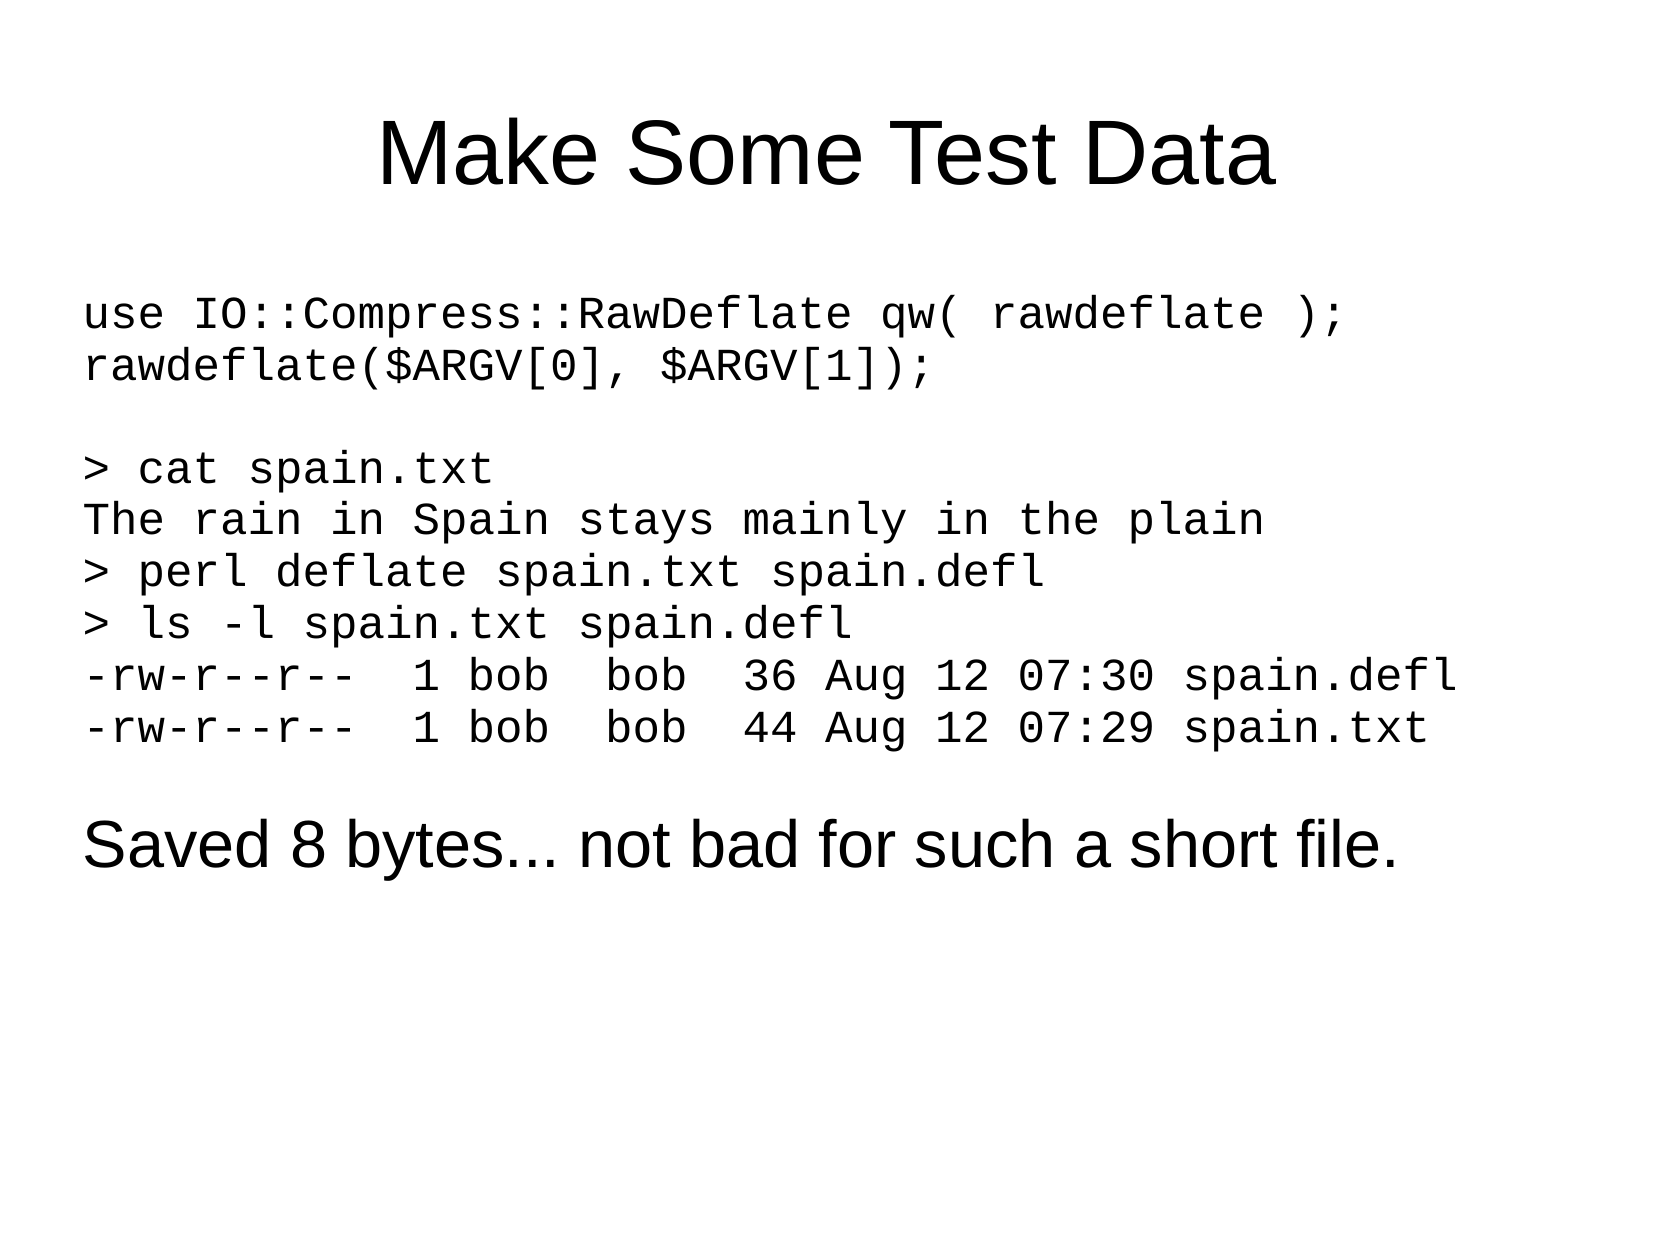

# Make Some Test Data
use IO::Compress::RawDeflate qw( rawdeflate );
rawdeflate($ARGV[0], $ARGV[1]);
> cat spain.txt
The rain in Spain stays mainly in the plain
> perl deflate spain.txt spain.defl
> ls -l spain.txt spain.defl
-rw-r--r-- 1 bob bob 36 Aug 12 07:30 spain.defl
-rw-r--r-- 1 bob bob 44 Aug 12 07:29 spain.txt
Saved 8 bytes... not bad for such a short file.